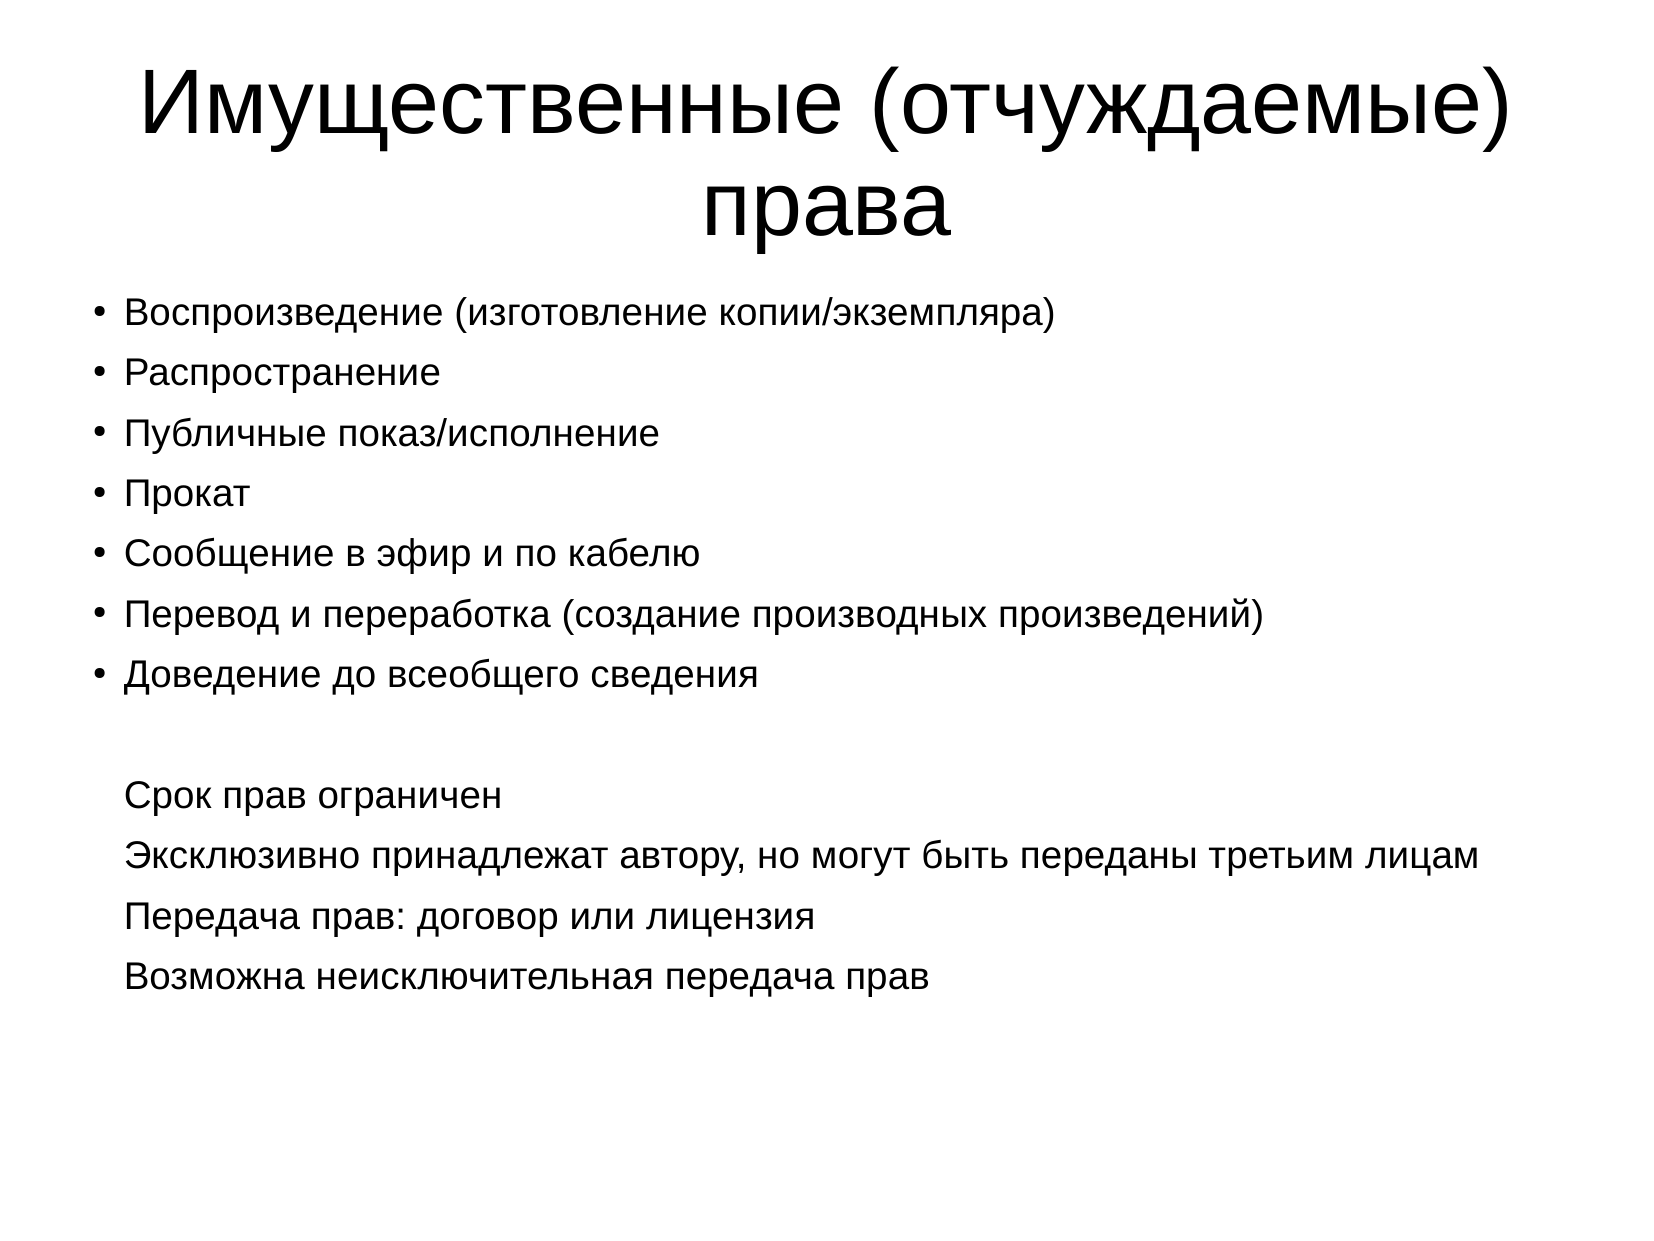

# Имущественные (отчуждаемые) права
Воспроизведение (изготовление копии/экземпляра)
Распространение
Публичные показ/исполнение
Прокат
Сообщение в эфир и по кабелю
Перевод и переработка (создание производных произведений)
Доведение до всеобщего сведения
Срок прав ограничен
Эксклюзивно принадлежат автору, но могут быть переданы третьим лицам
Передача прав: договор или лицензия
Возможна неисключительная передача прав